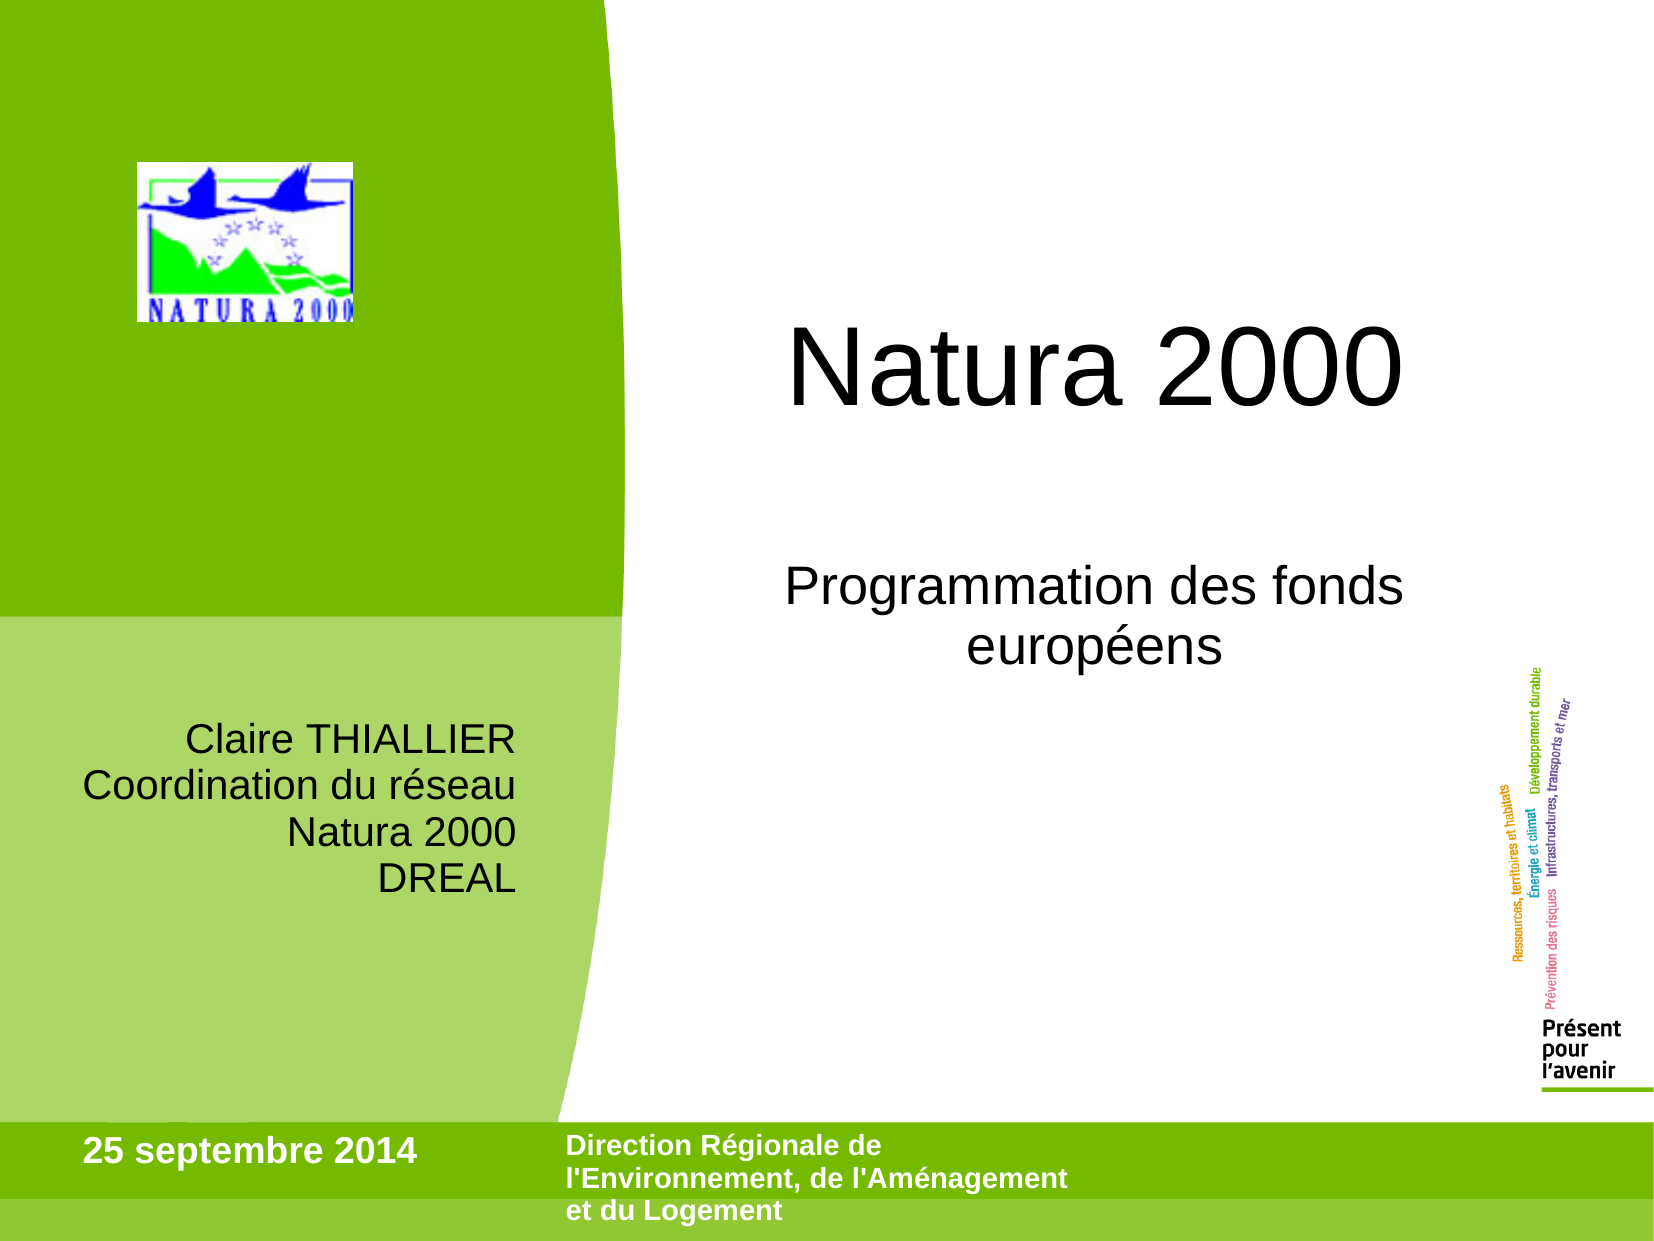

# Natura 2000 Programmation des fonds européens
Claire THIALLIER
Coordination du réseau Natura 2000
DREAL